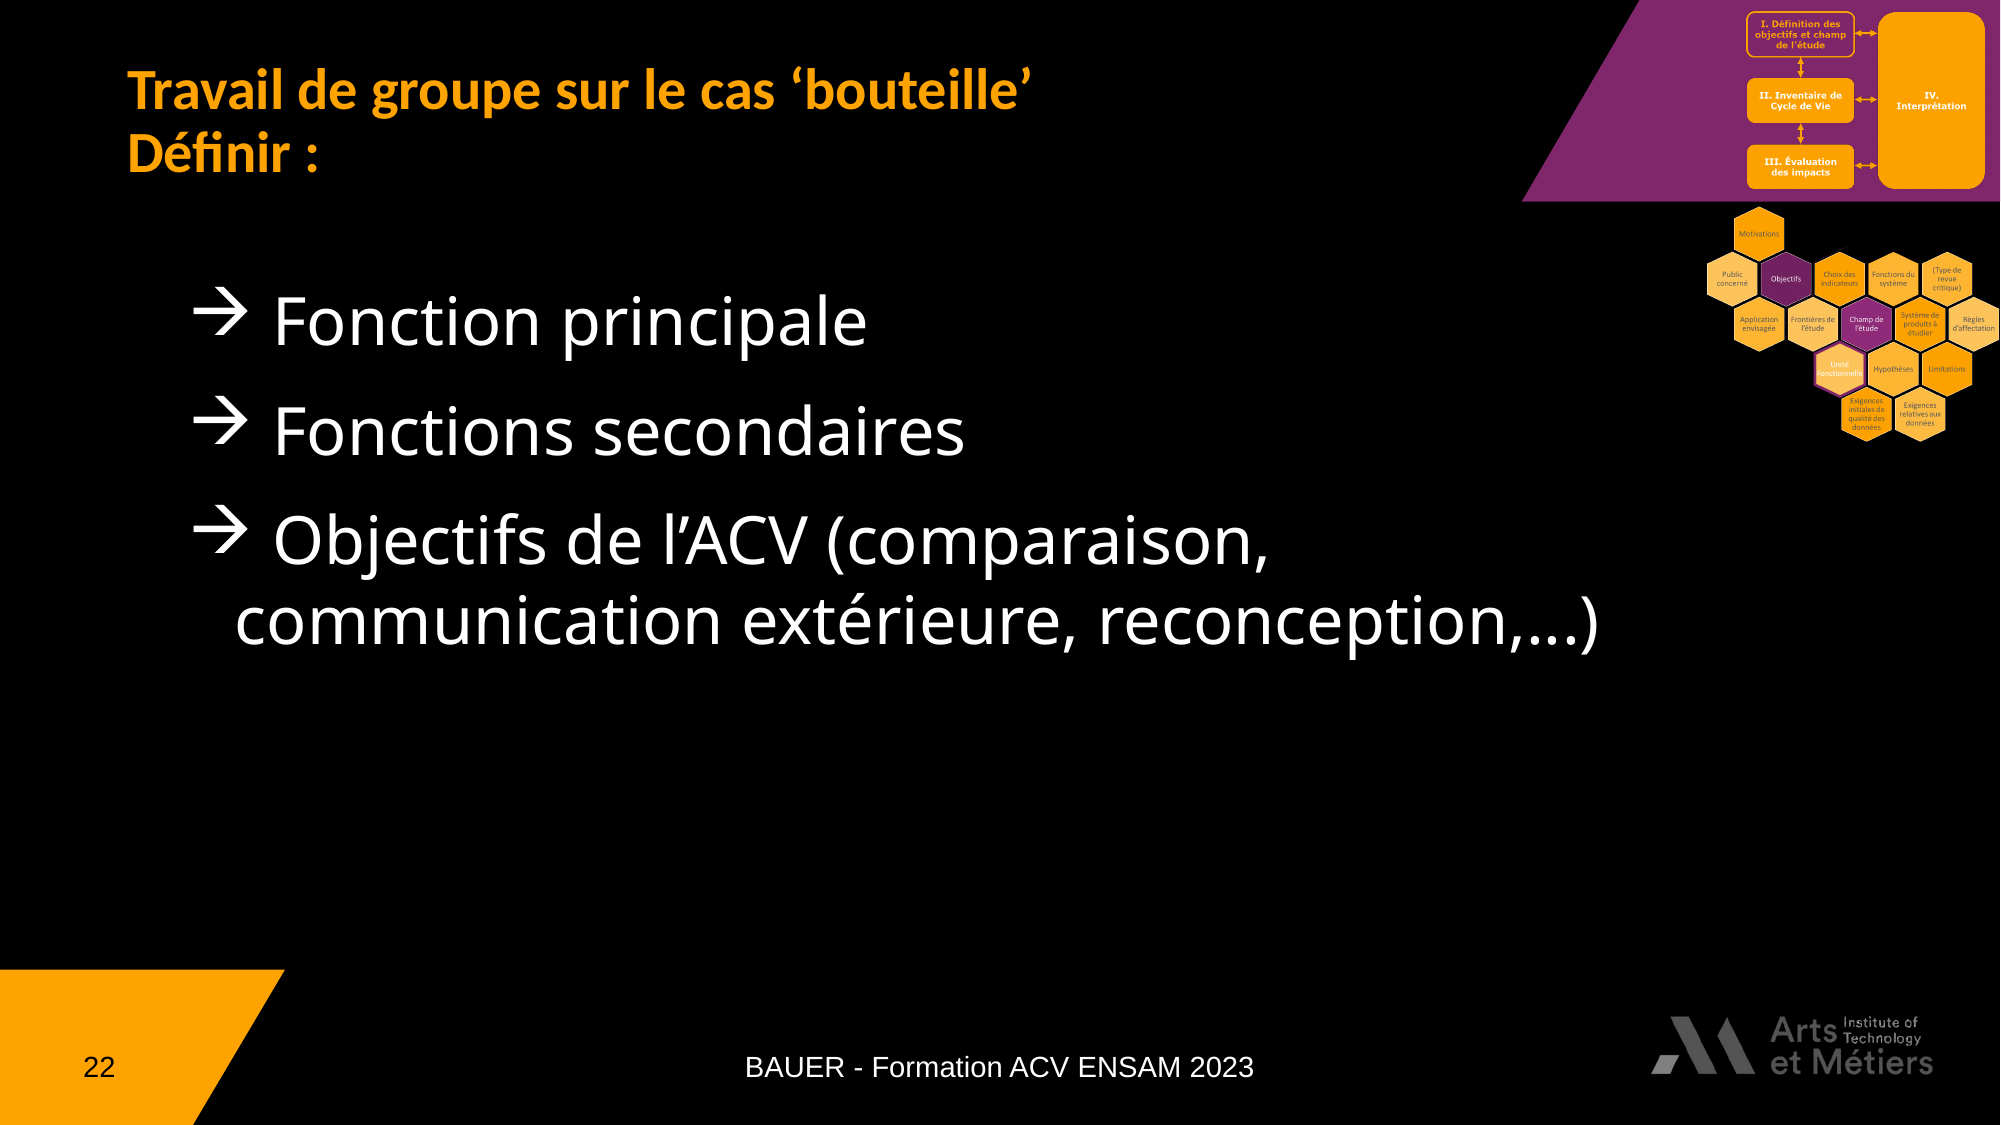

# Travail de groupe sur le cas ‘bouteille’ Définir :
 Fonction principale
 Fonctions secondaires
 Objectifs de l’ACV (comparaison,
communication extérieure, reconception,...)